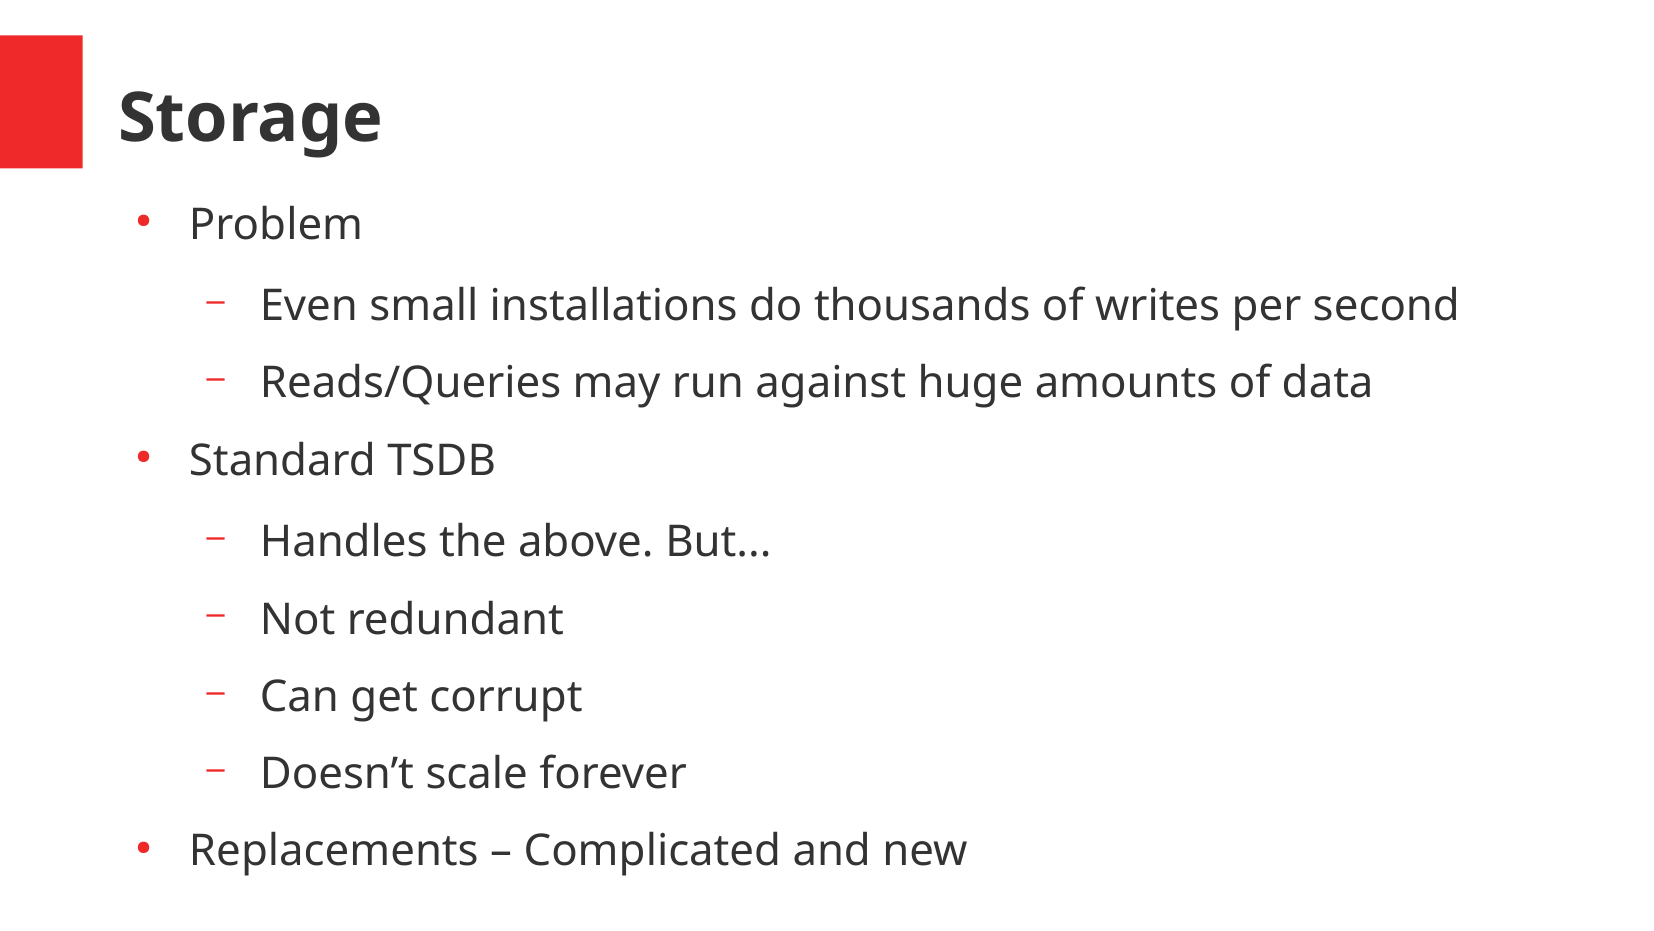

# Storage
Problem
Even small installations do thousands of writes per second
Reads/Queries may run against huge amounts of data
Standard TSDB
Handles the above. But...
Not redundant
Can get corrupt
Doesn’t scale forever
Replacements – Complicated and new